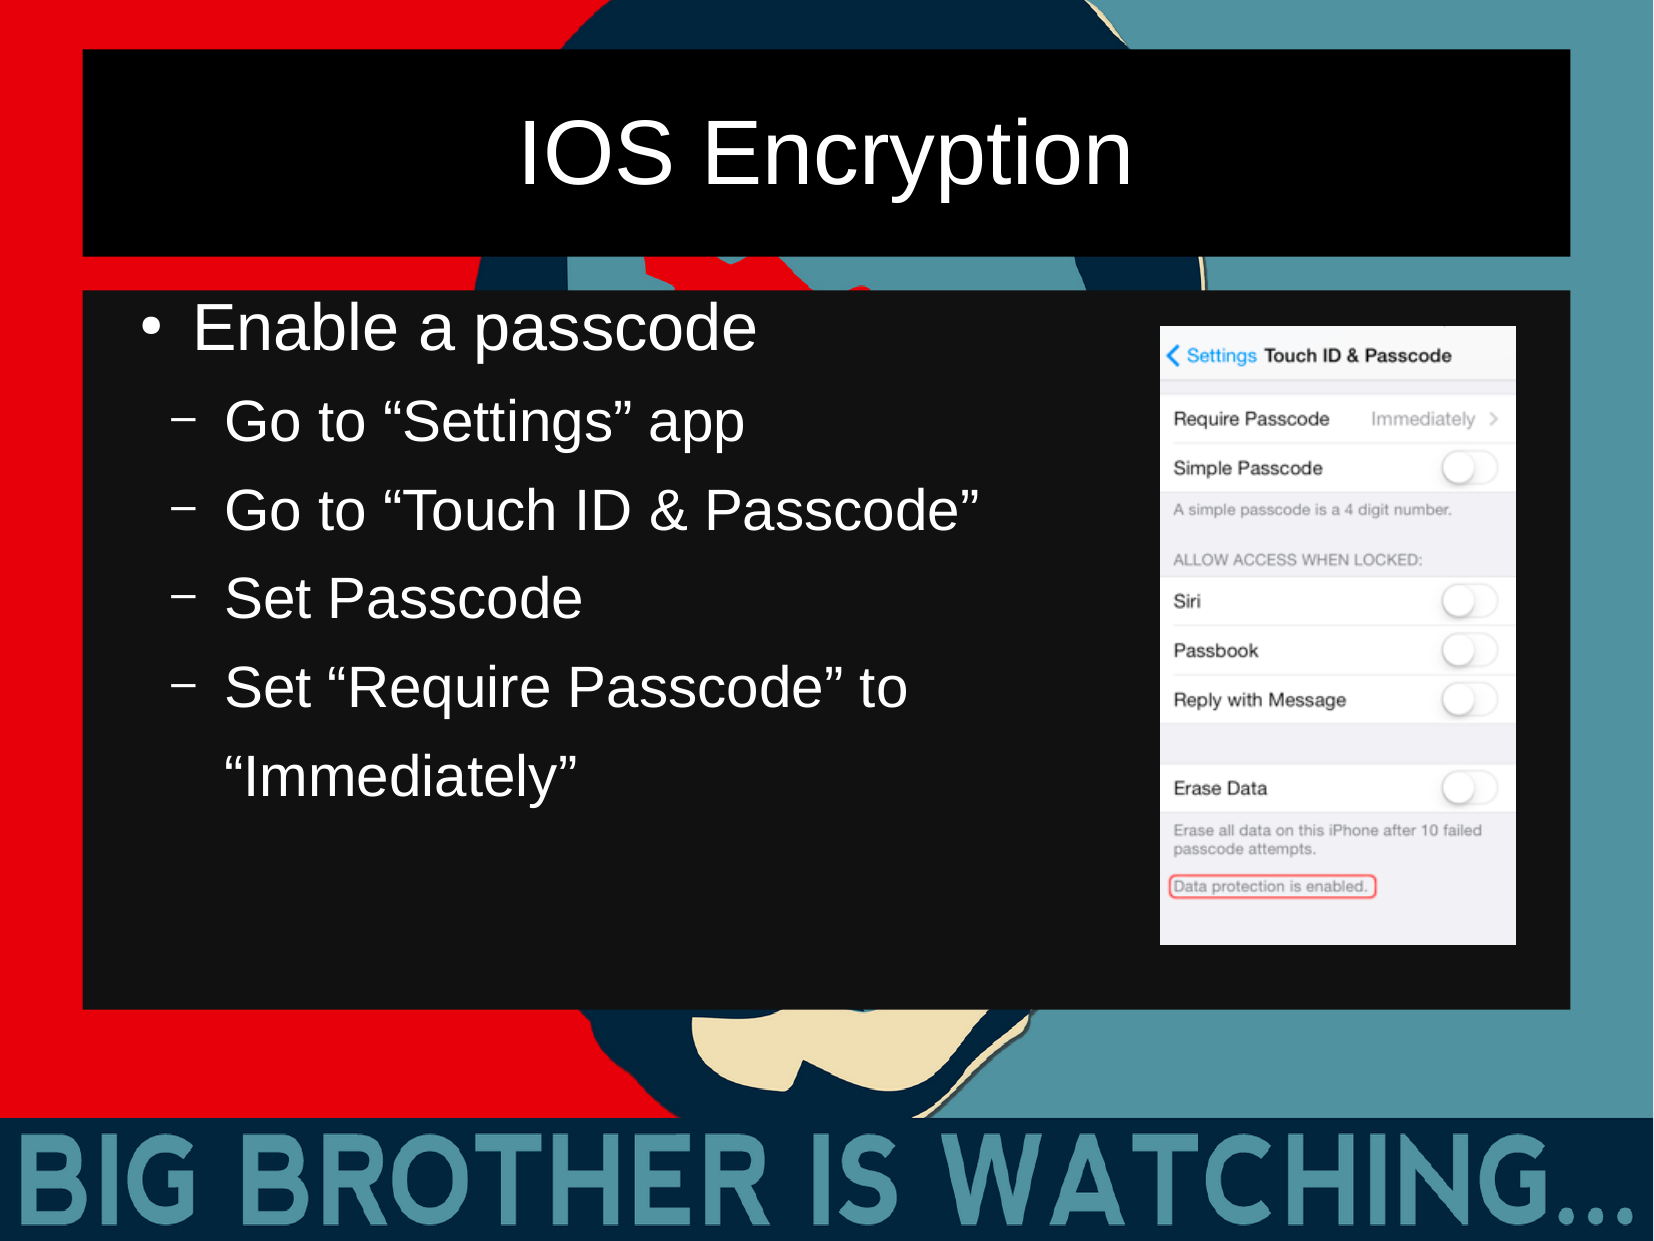

# IOS Encryption
Enable a passcode
Go to “Settings” app
Go to “Touch ID & Passcode”
Set Passcode
Set “Require Passcode” to
“Immediately”